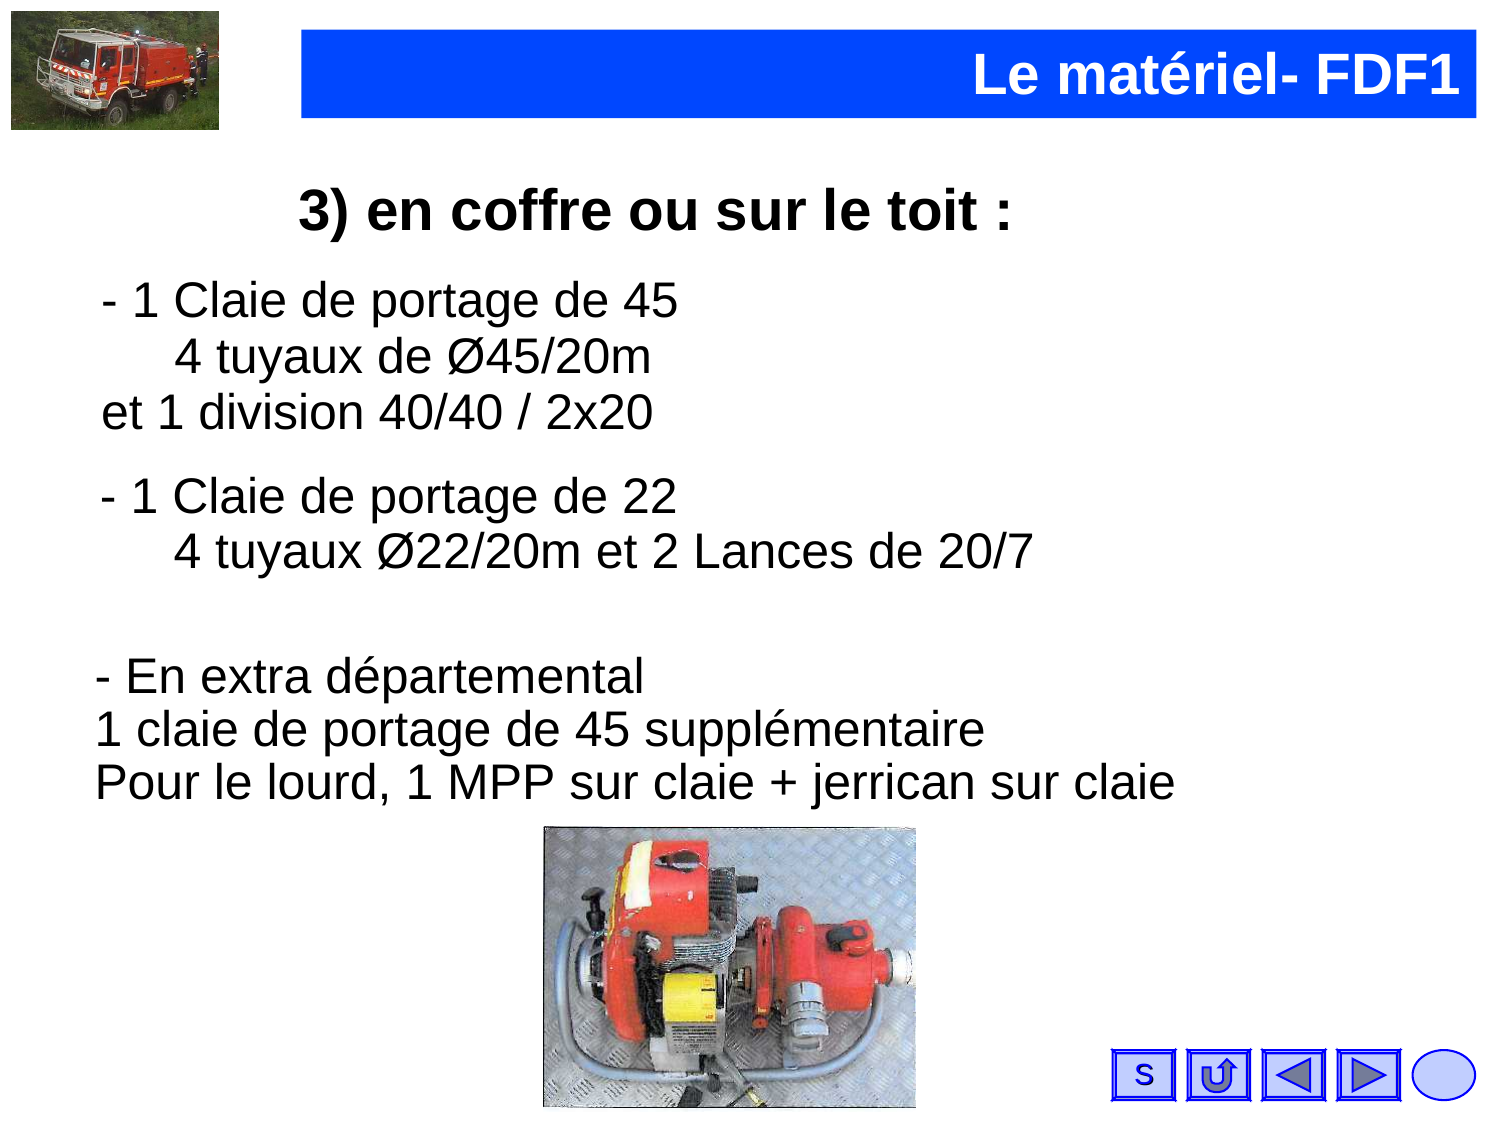

Le matériel- FDF1
3) en coffre ou sur le toit :
- 1 Claie de portage de 45
	4 tuyaux de Ø45/20m
et 1 division 40/40 / 2x20
- 1 Claie de portage de 22
	4 tuyaux Ø22/20m et 2 Lances de 20/7
- En extra départemental
1 claie de portage de 45 supplémentaire
Pour le lourd, 1 MPP sur claie + jerrican sur claie